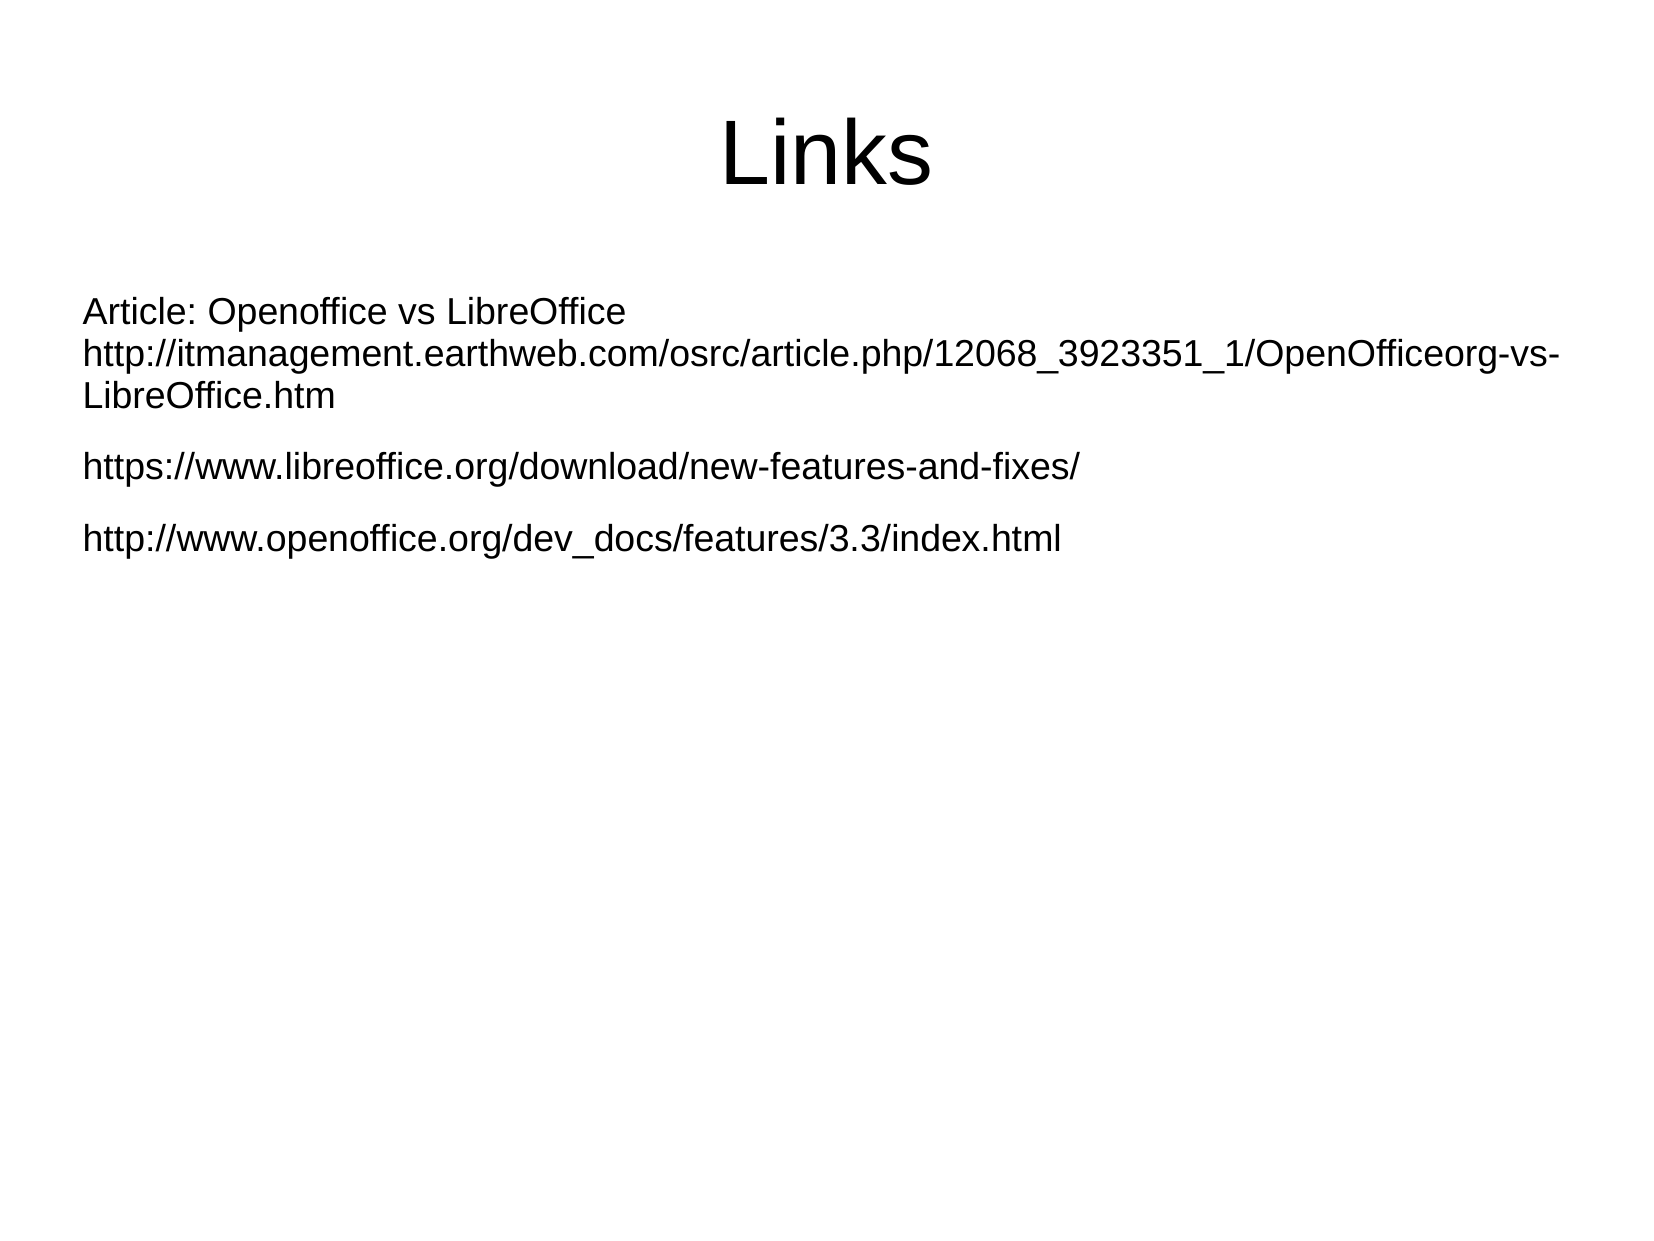

# Links
Article: Openoffice vs LibreOffice
http://itmanagement.earthweb.com/osrc/article.php/12068_3923351_1/OpenOfficeorg-vs-LibreOffice.htm
https://www.libreoffice.org/download/new-features-and-fixes/
http://www.openoffice.org/dev_docs/features/3.3/index.html